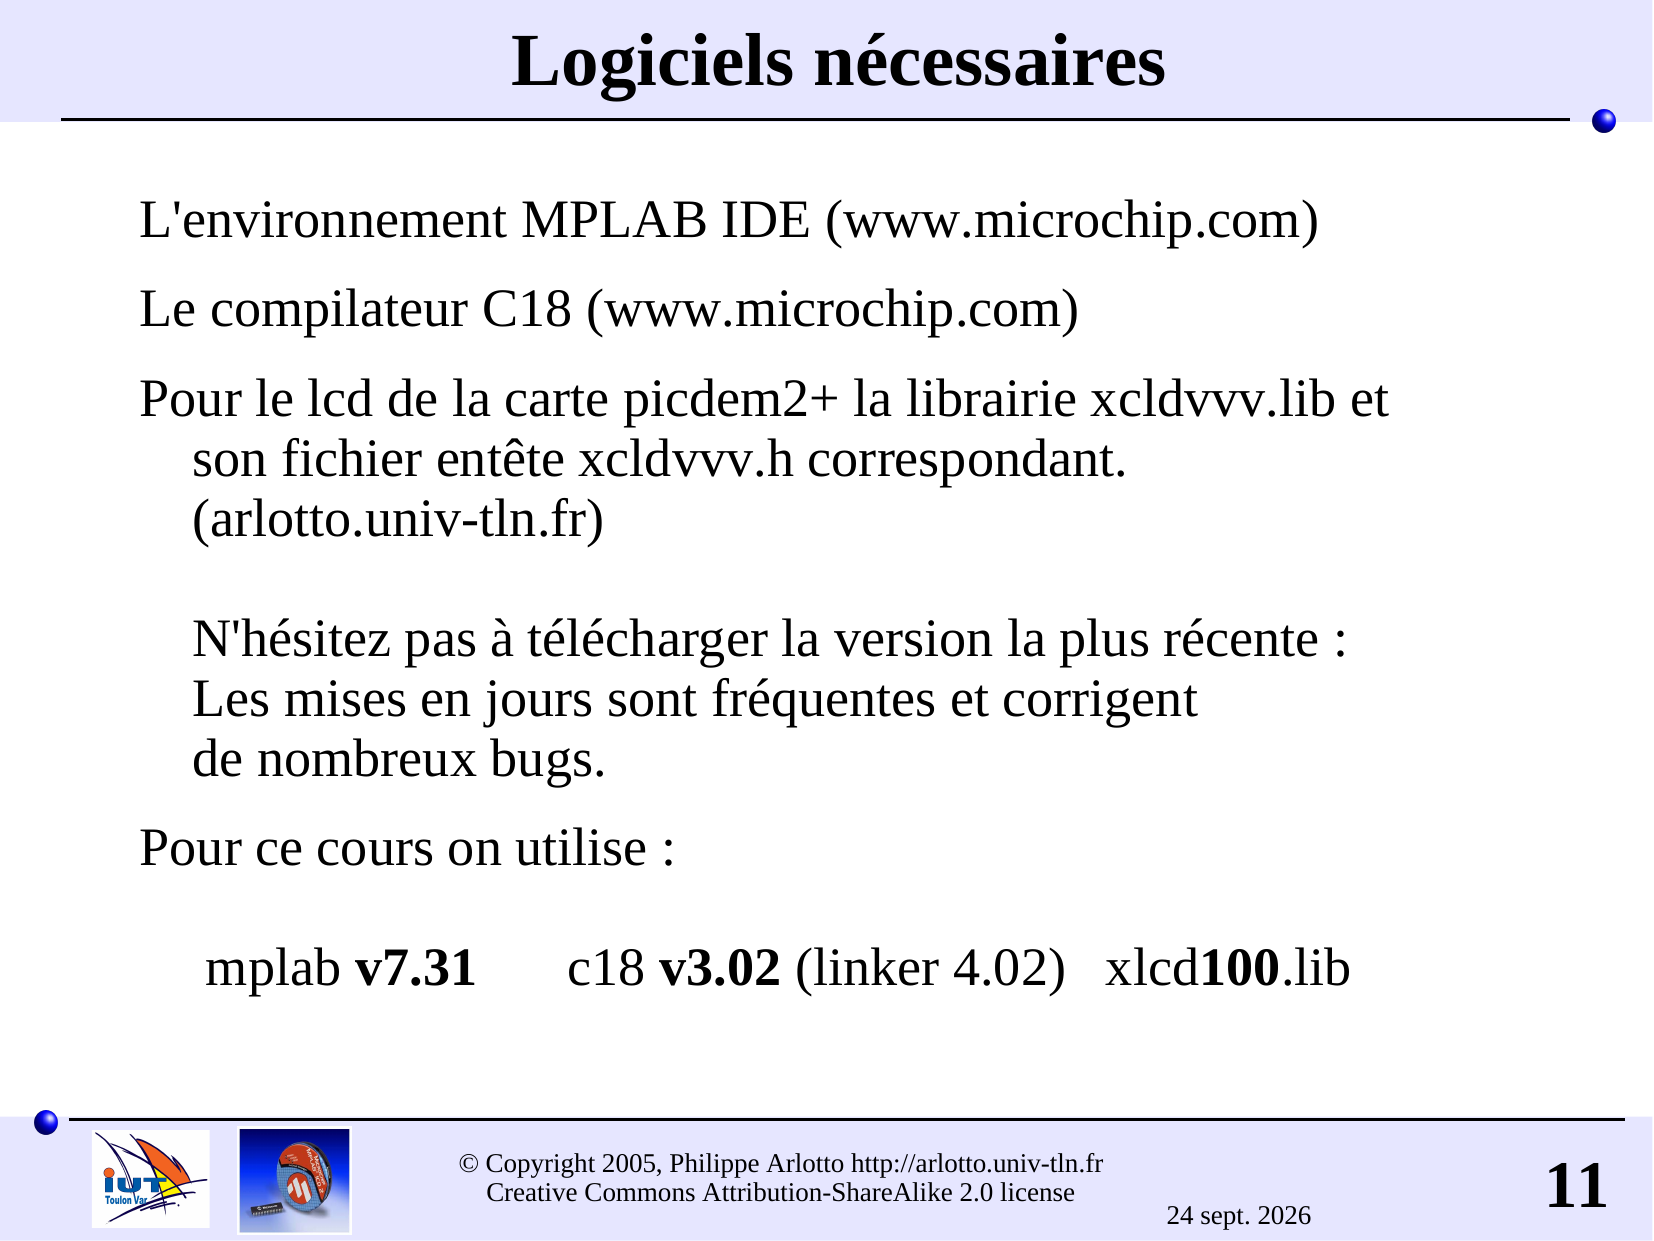

# Logiciels nécessaires
L'environnement MPLAB IDE (www.microchip.com)
Le compilateur C18 (www.microchip.com)
Pour le lcd de la carte picdem2+ la librairie xcldvvv.lib et
son fichier entête xcldvvv.h correspondant.
(arlotto.univ-tln.fr)
N'hésitez pas à télécharger la version la plus récente :
Les mises en jours sont fréquentes et corrigent
de nombreux bugs.
Pour ce cours on utilise :
 mplab v7.31		c18 v3.02 (linker 4.02)	 xlcd100.lib